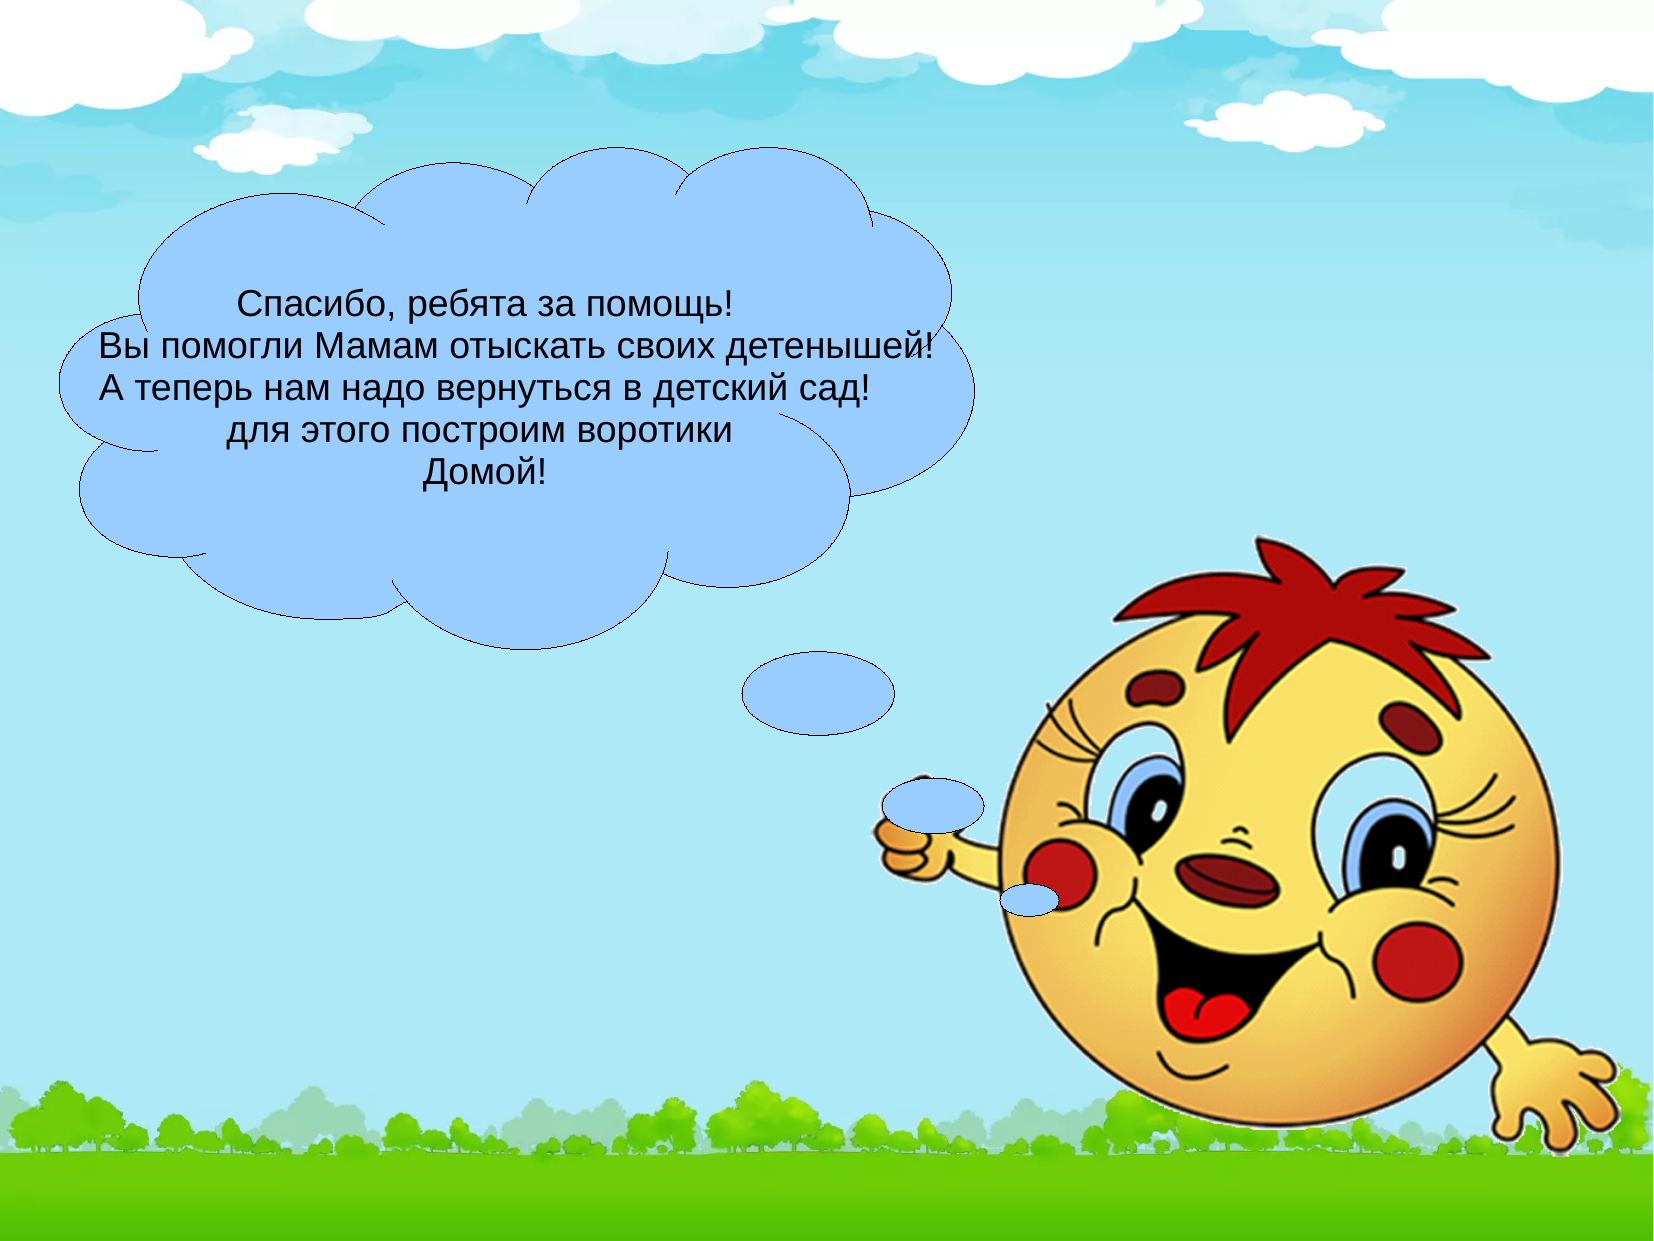

Спасибо, ребята за помощь!
 Вы помогли Мамам отыскать своих детенышей!
А теперь нам надо вернуться в детский сад!
для этого построим воротики
Домой!